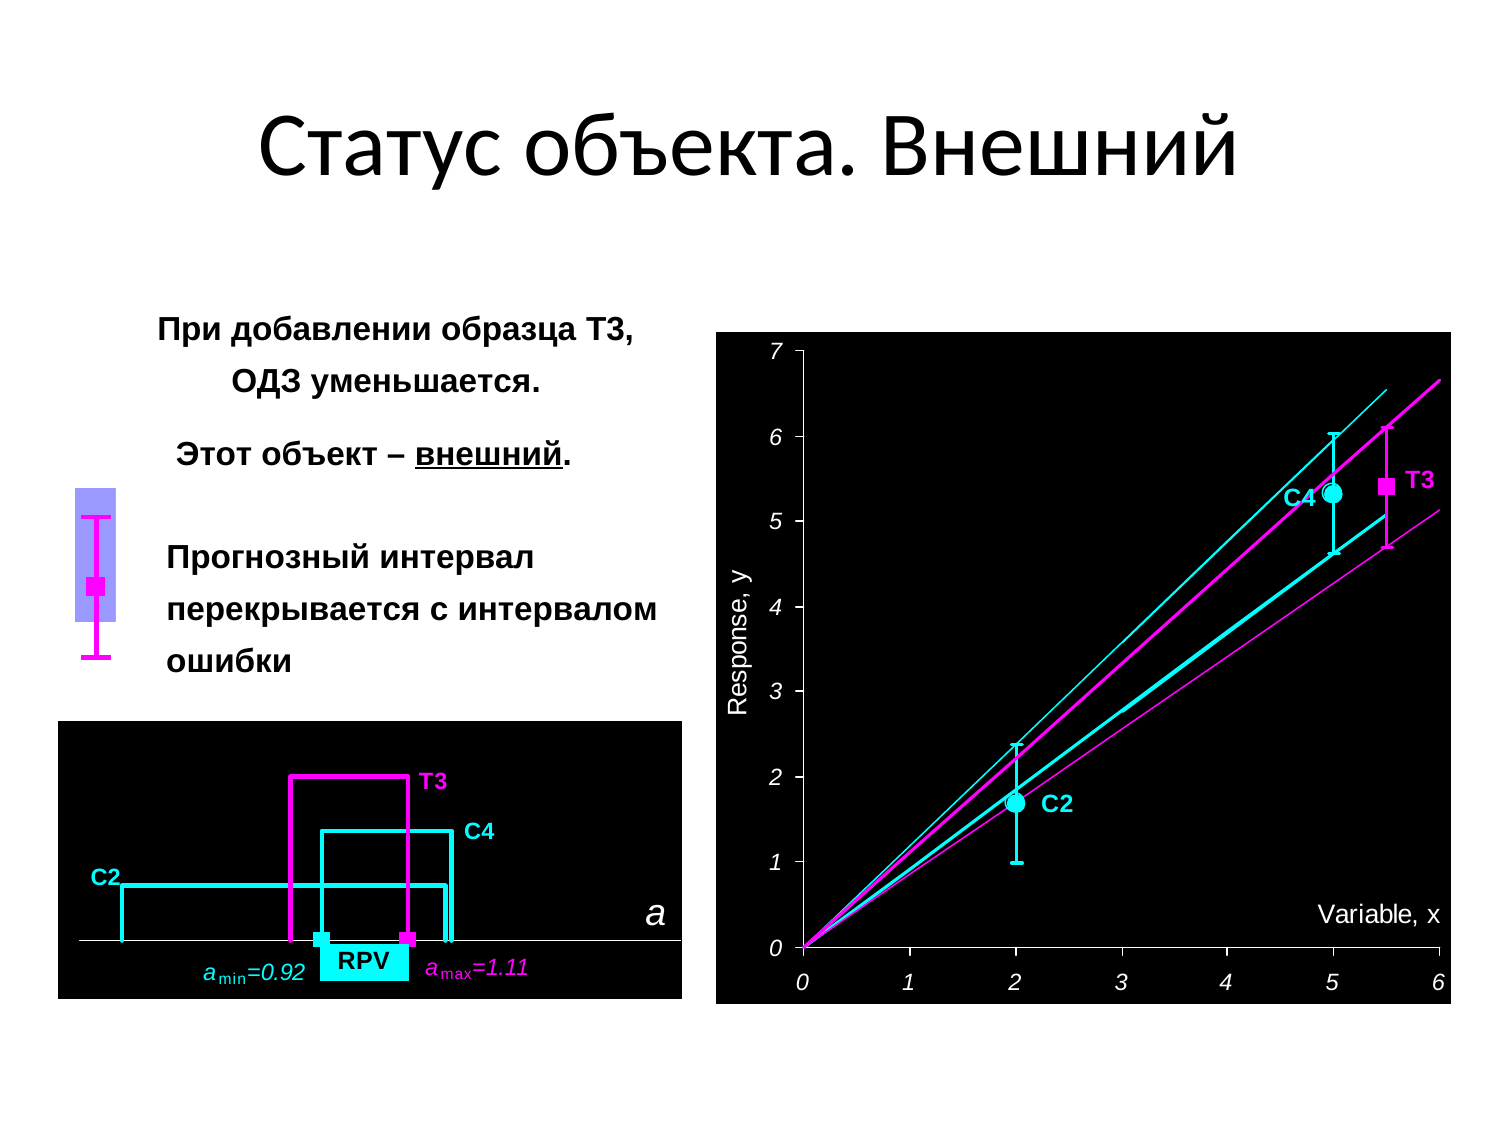

# Статус объекта. Внешний
 При добавлении образца T3,
 ОДЗ уменьшается.
 Этот объект – внешний.
 Прогнозный интервал
 перекрывается с интервалом
 ошибки